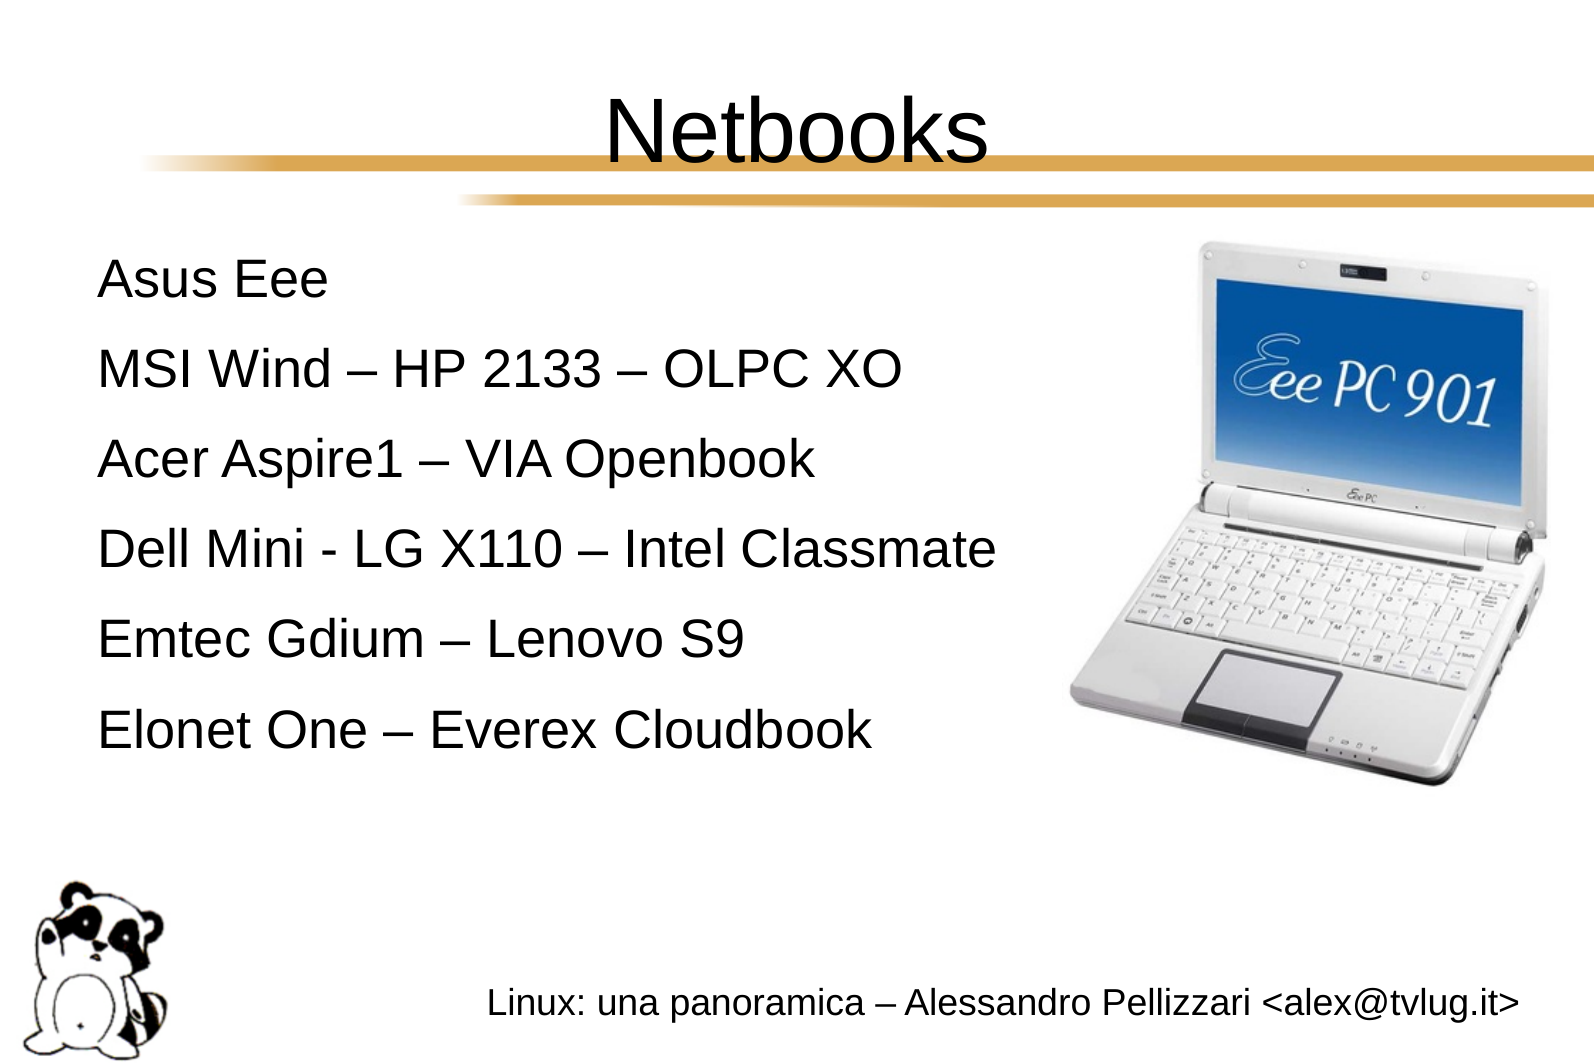

# Netbooks
Asus Eee
MSI Wind – HP 2133 – OLPC XO
Acer Aspire1 – VIA Openbook
Dell Mini - LG X110 – Intel Classmate
Emtec Gdium – Lenovo S9
Elonet One – Everex Cloudbook
Linux: una panoramica – Alessandro Pellizzari <alex@tvlug.it>